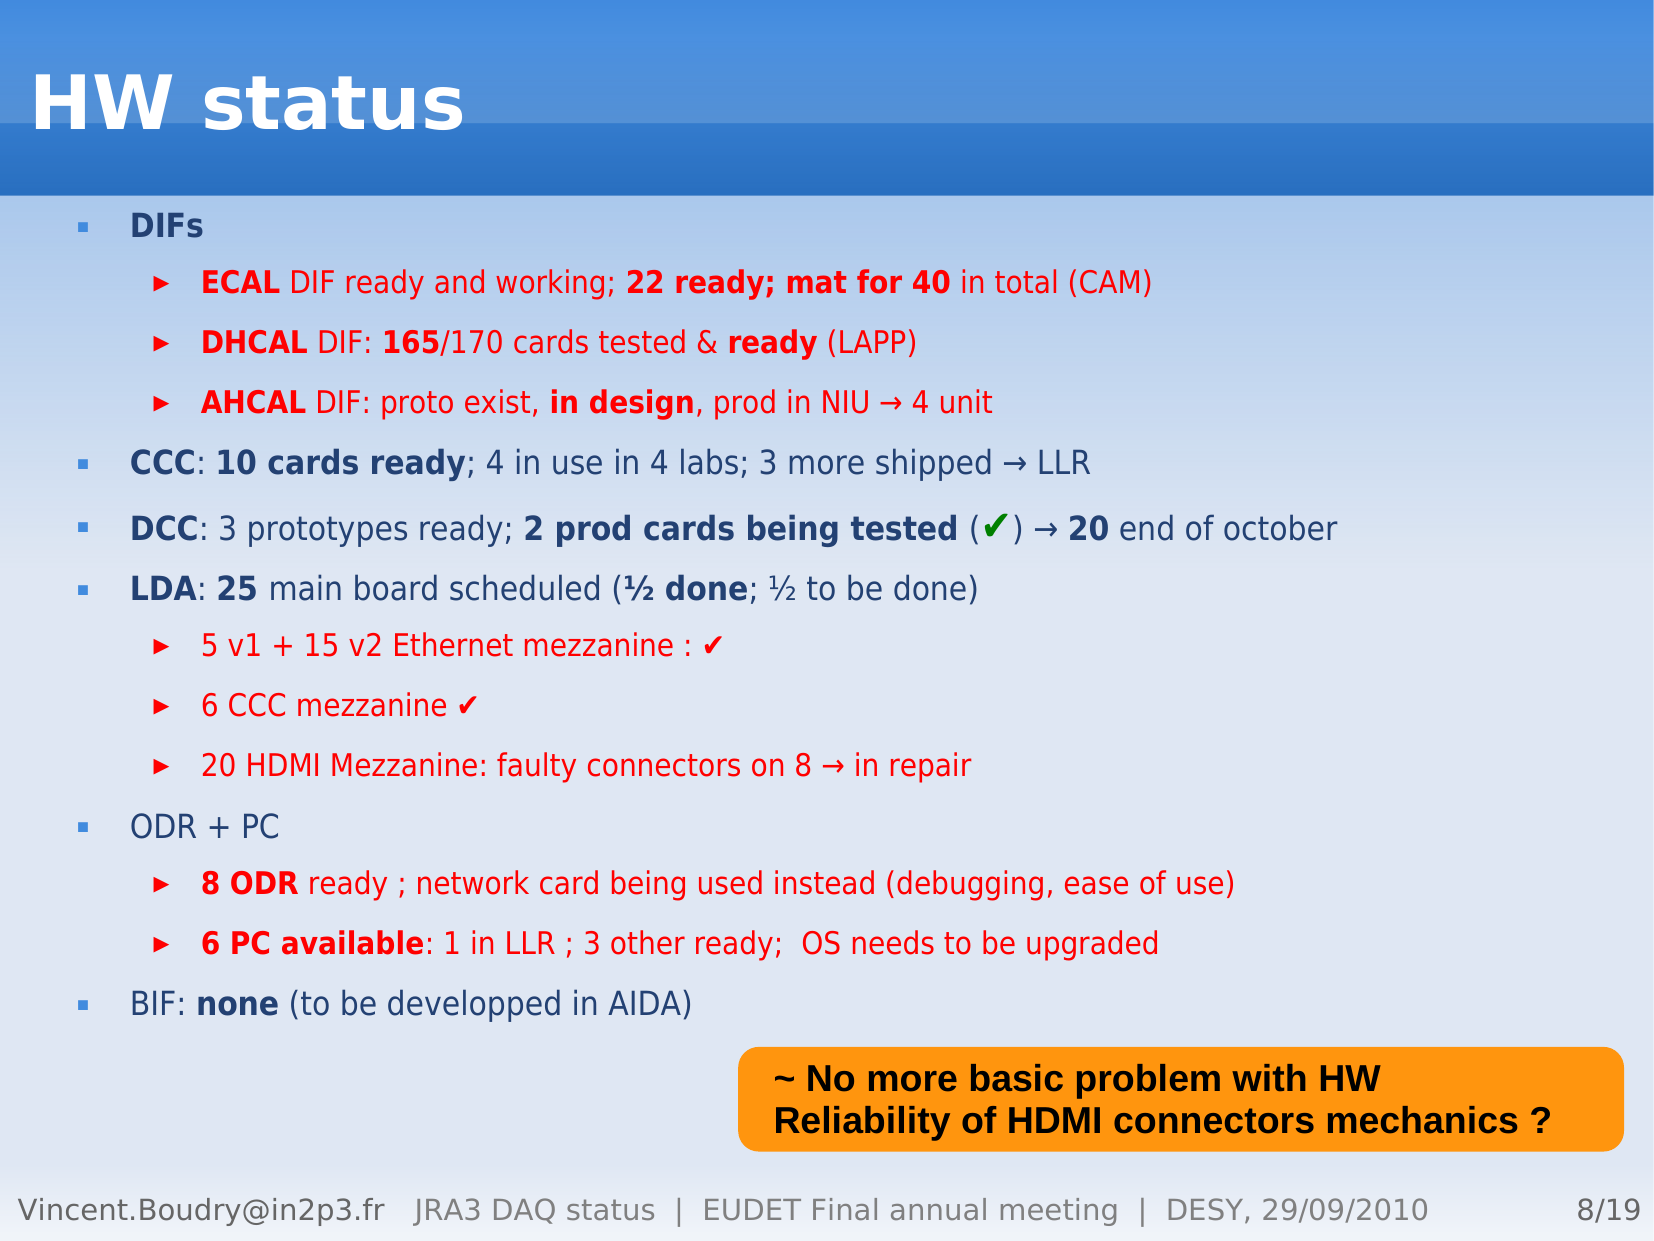

# HW status
DIFs
ECAL DIF ready and working; 22 ready; mat for 40 in total (CAM)
DHCAL DIF: 165/170 cards tested & ready (LAPP)
AHCAL DIF: proto exist, in design, prod in NIU → 4 unit
CCC: 10 cards ready; 4 in use in 4 labs; 3 more shipped → LLR
DCC: 3 prototypes ready; 2 prod cards being tested (✔) → 20 end of october
LDA: 25 main board scheduled (½ done; ½ to be done)
5 v1 + 15 v2 Ethernet mezzanine : ✔
6 CCC mezzanine ✔
20 HDMI Mezzanine: faulty connectors on 8 → in repair
ODR + PC
8 ODR ready ; network card being used instead (debugging, ease of use)
6 PC available: 1 in LLR ; 3 other ready; OS needs to be upgraded
BIF: none (to be developped in AIDA)
~ No more basic problem with HW
Reliability of HDMI connectors mechanics ?
Vincent.Boudry@in2p3.fr
JRA3 DAQ status | EUDET Final annual meeting | DESY, 29/09/2010
8